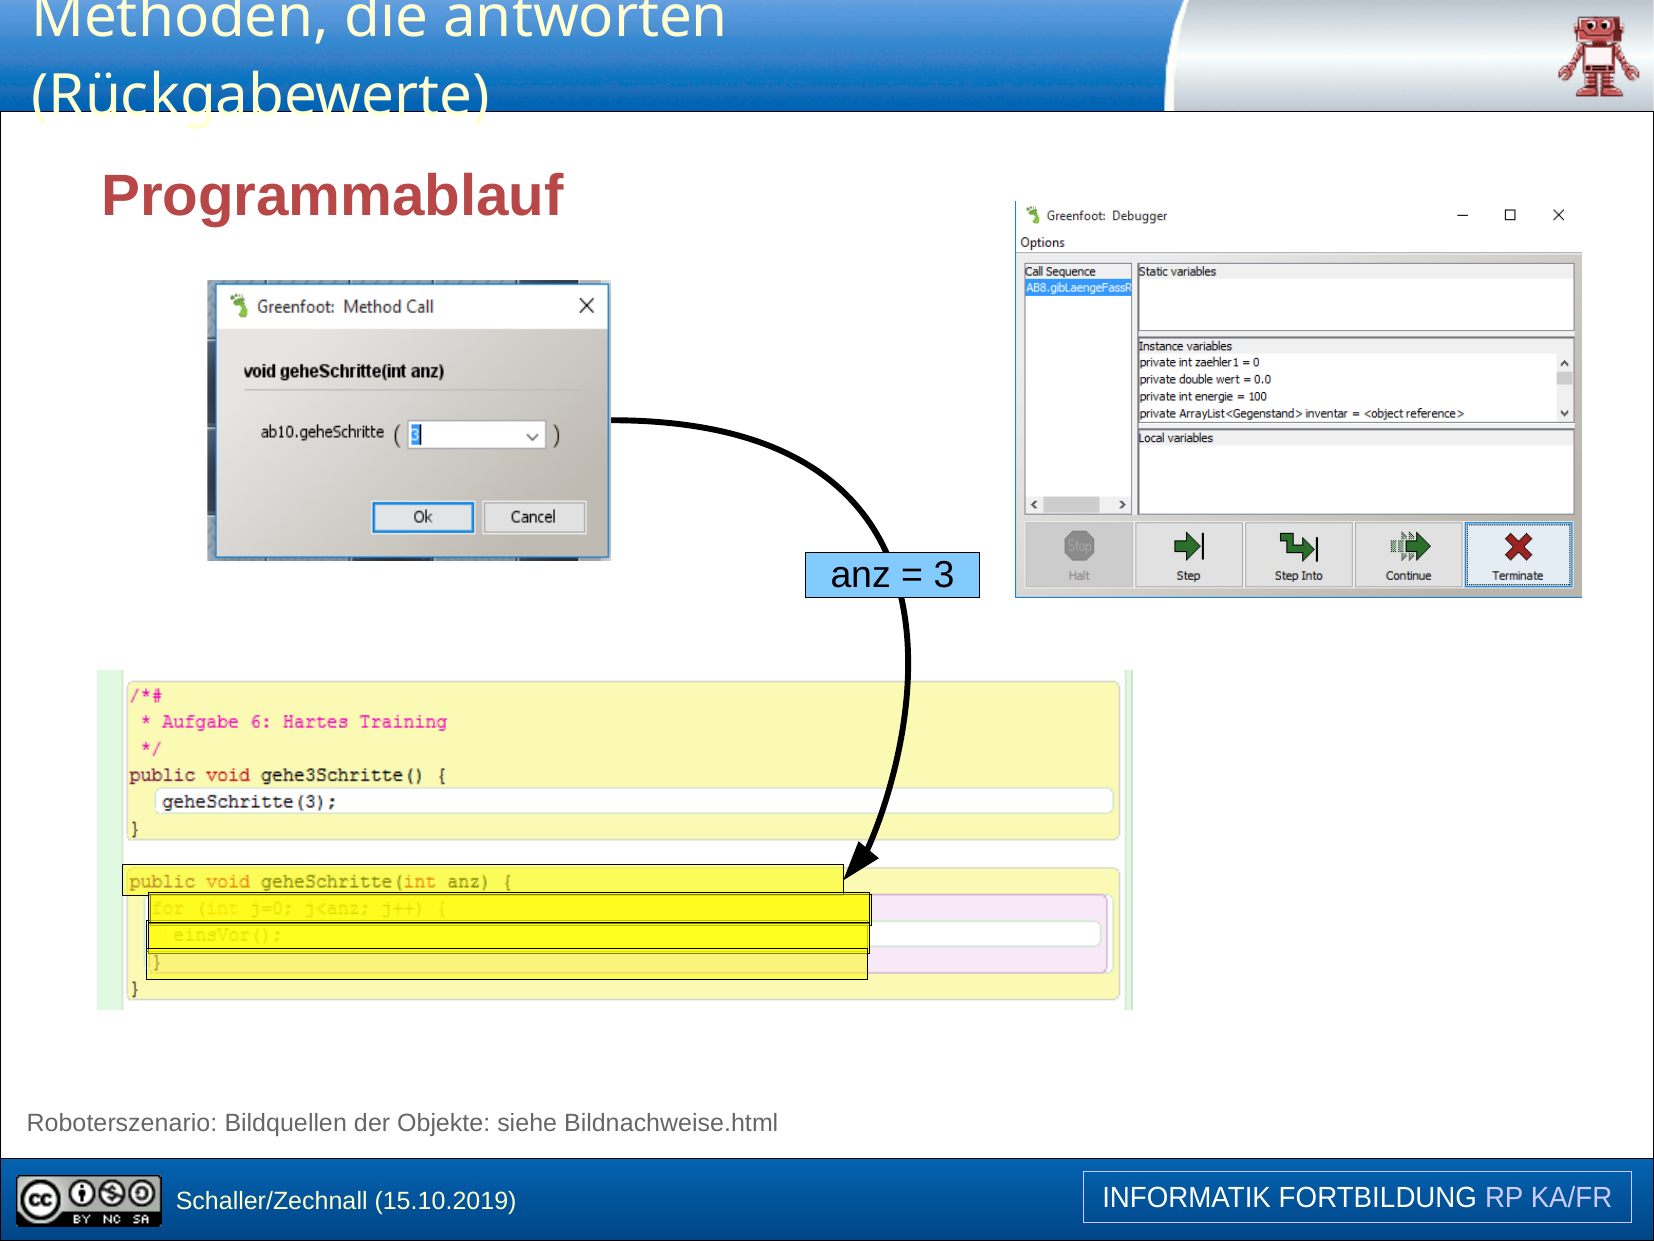

# Methoden, die antworten (Rückgabewerte)
Programmablauf
anz = 3
Roboterszenario: Bildquellen der Objekte: siehe Bildnachweise.html
8
23.04.2009